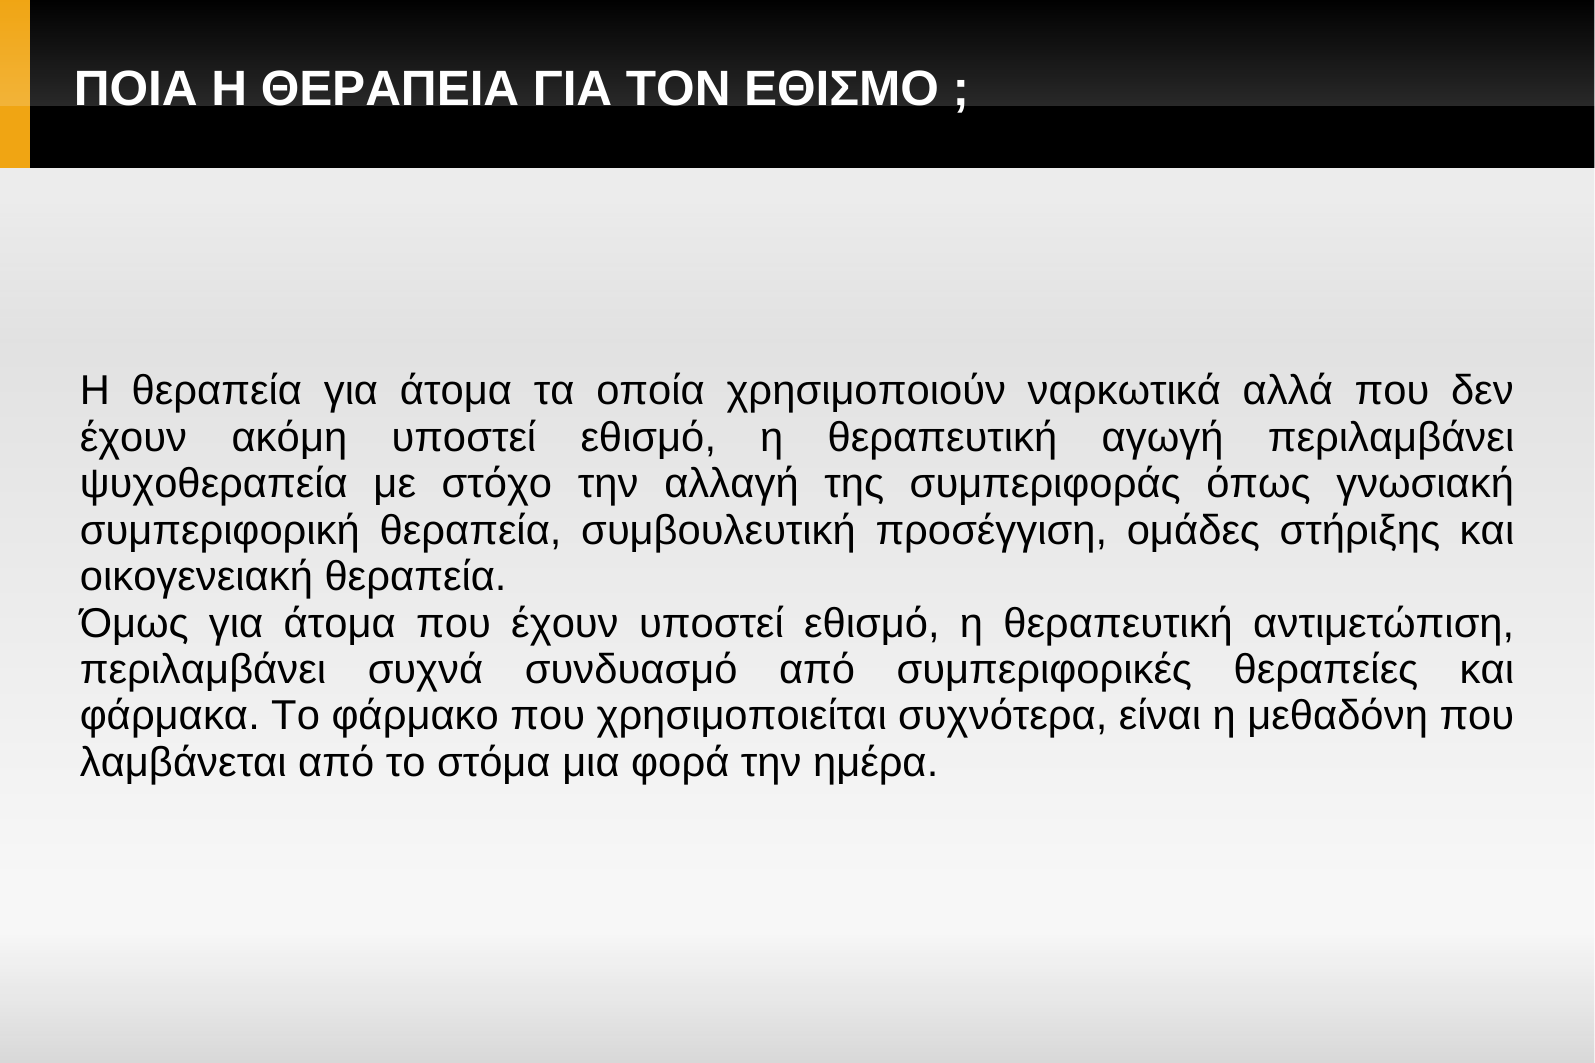

# ΠΟΙΑ Η ΘΕΡΑΠΕΙΑ ΓΙΑ ΤΟΝ ΕΘΙΣΜΟ ;
Η θεραπεία για άτομα τα οποία χρησιμοποιούν ναρκωτικά αλλά που δεν έχουν ακόμη υποστεί εθισμό, η θεραπευτική αγωγή περιλαμβάνει ψυχοθεραπεία με στόχο την αλλαγή της συμπεριφοράς όπως γνωσιακή συμπεριφορική θεραπεία, συμβουλευτική προσέγγιση, ομάδες στήριξης και οικογενειακή θεραπεία.
Όμως για άτομα που έχουν υποστεί εθισμό, η θεραπευτική αντιμετώπιση, περιλαμβάνει συχνά συνδυασμό από συμπεριφορικές θεραπείες και φάρμακα. Το φάρμακο που χρησιμοποιείται συχνότερα, είναι η μεθαδόνη που λαμβάνεται από το στόμα μια φορά την ημέρα.